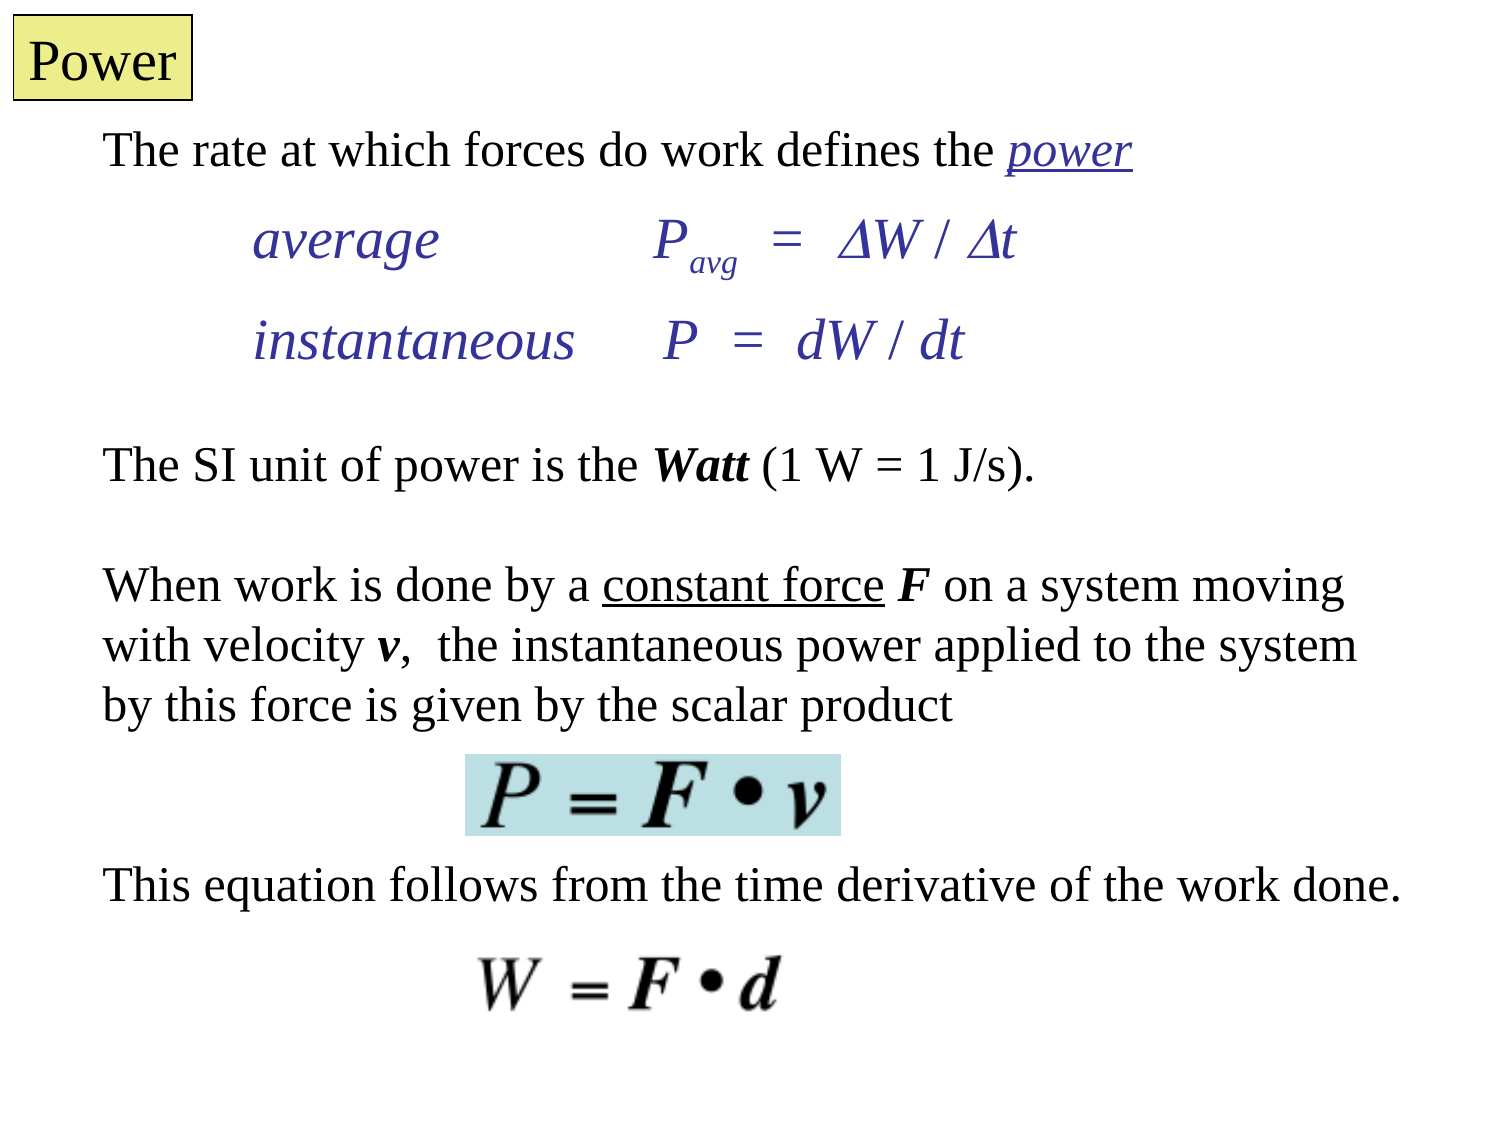

Power
The rate at which forces do work defines the power
	average 	 Pavg = ΔW / Δt
	instantaneous P = dW / dt
The SI unit of power is the Watt (1 W = 1 J/s).
When work is done by a constant force F on a system moving with velocity v, the instantaneous power applied to the system by this force is given by the scalar product
This equation follows from the time derivative of the work done.